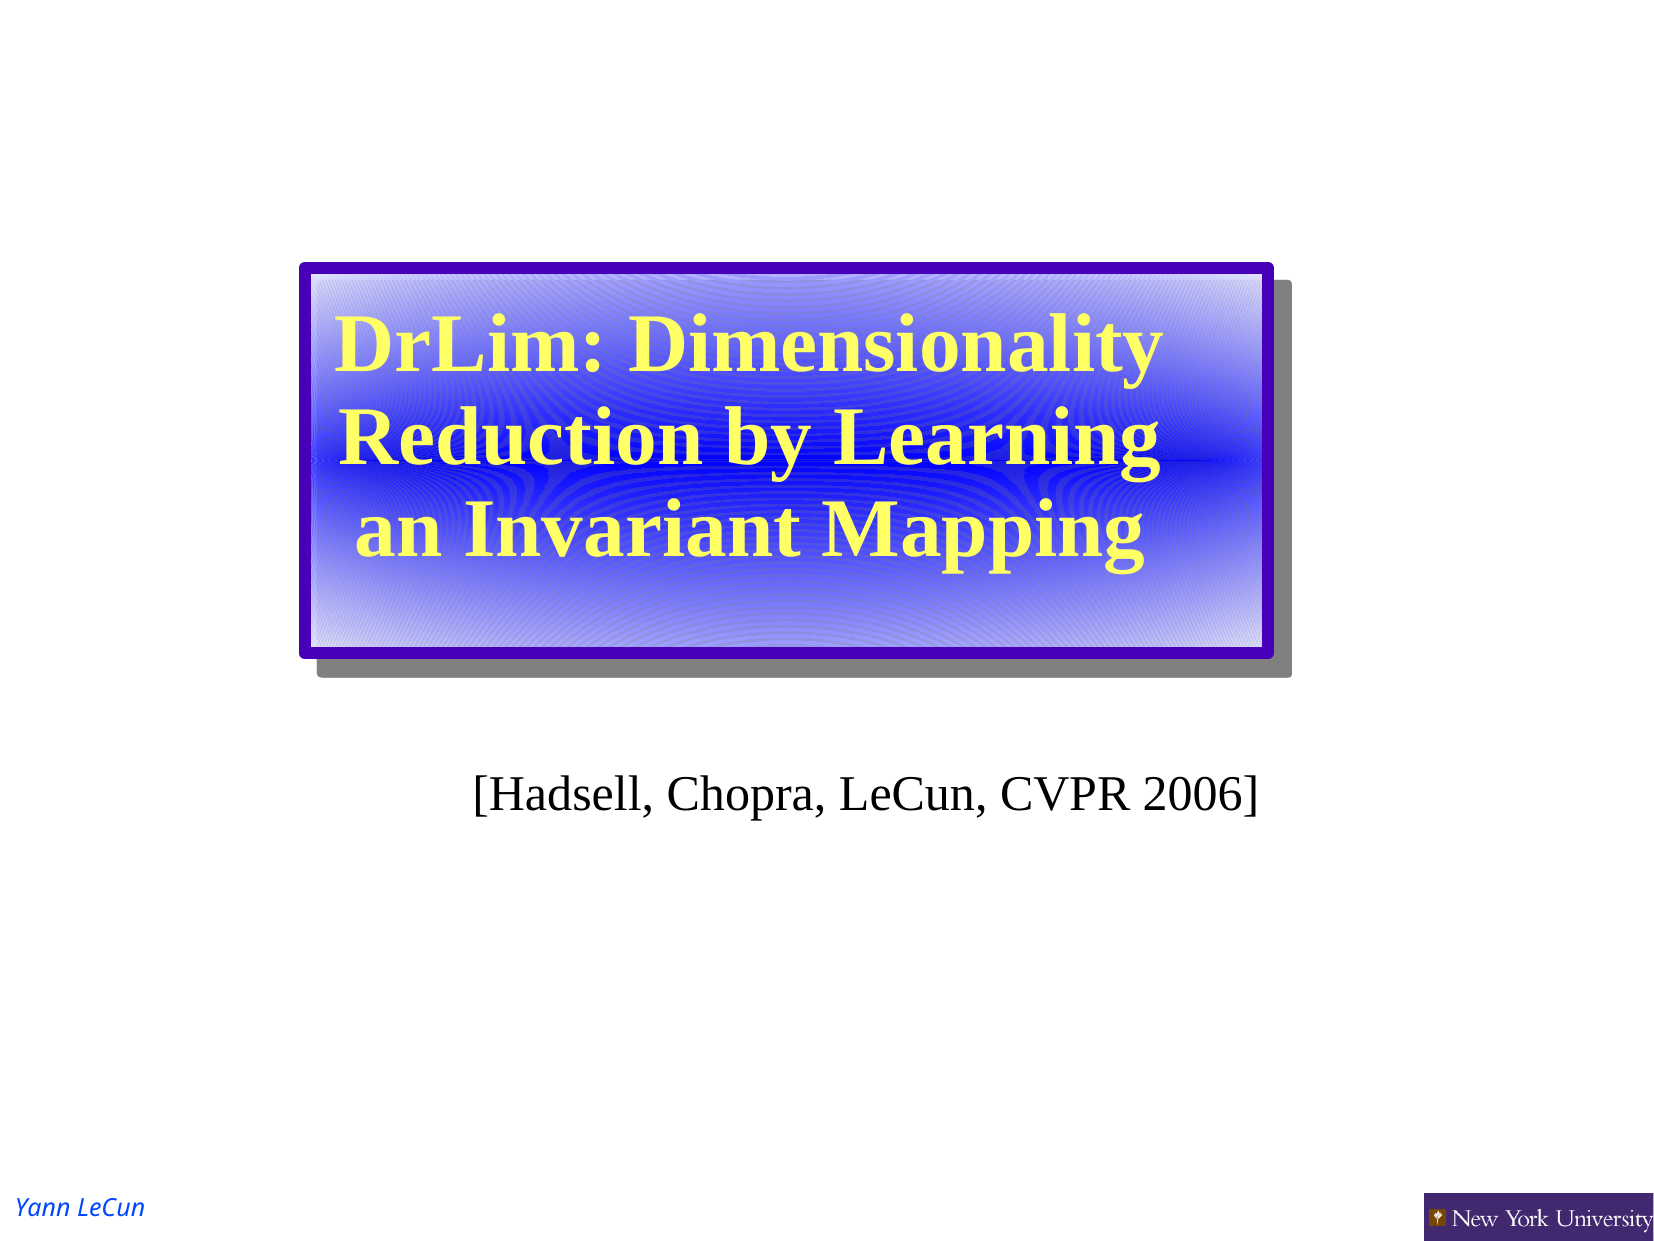

DrLim: Dimensionality Reduction by Learning an Invariant Mapping
[Hadsell, Chopra, LeCun, CVPR 2006]